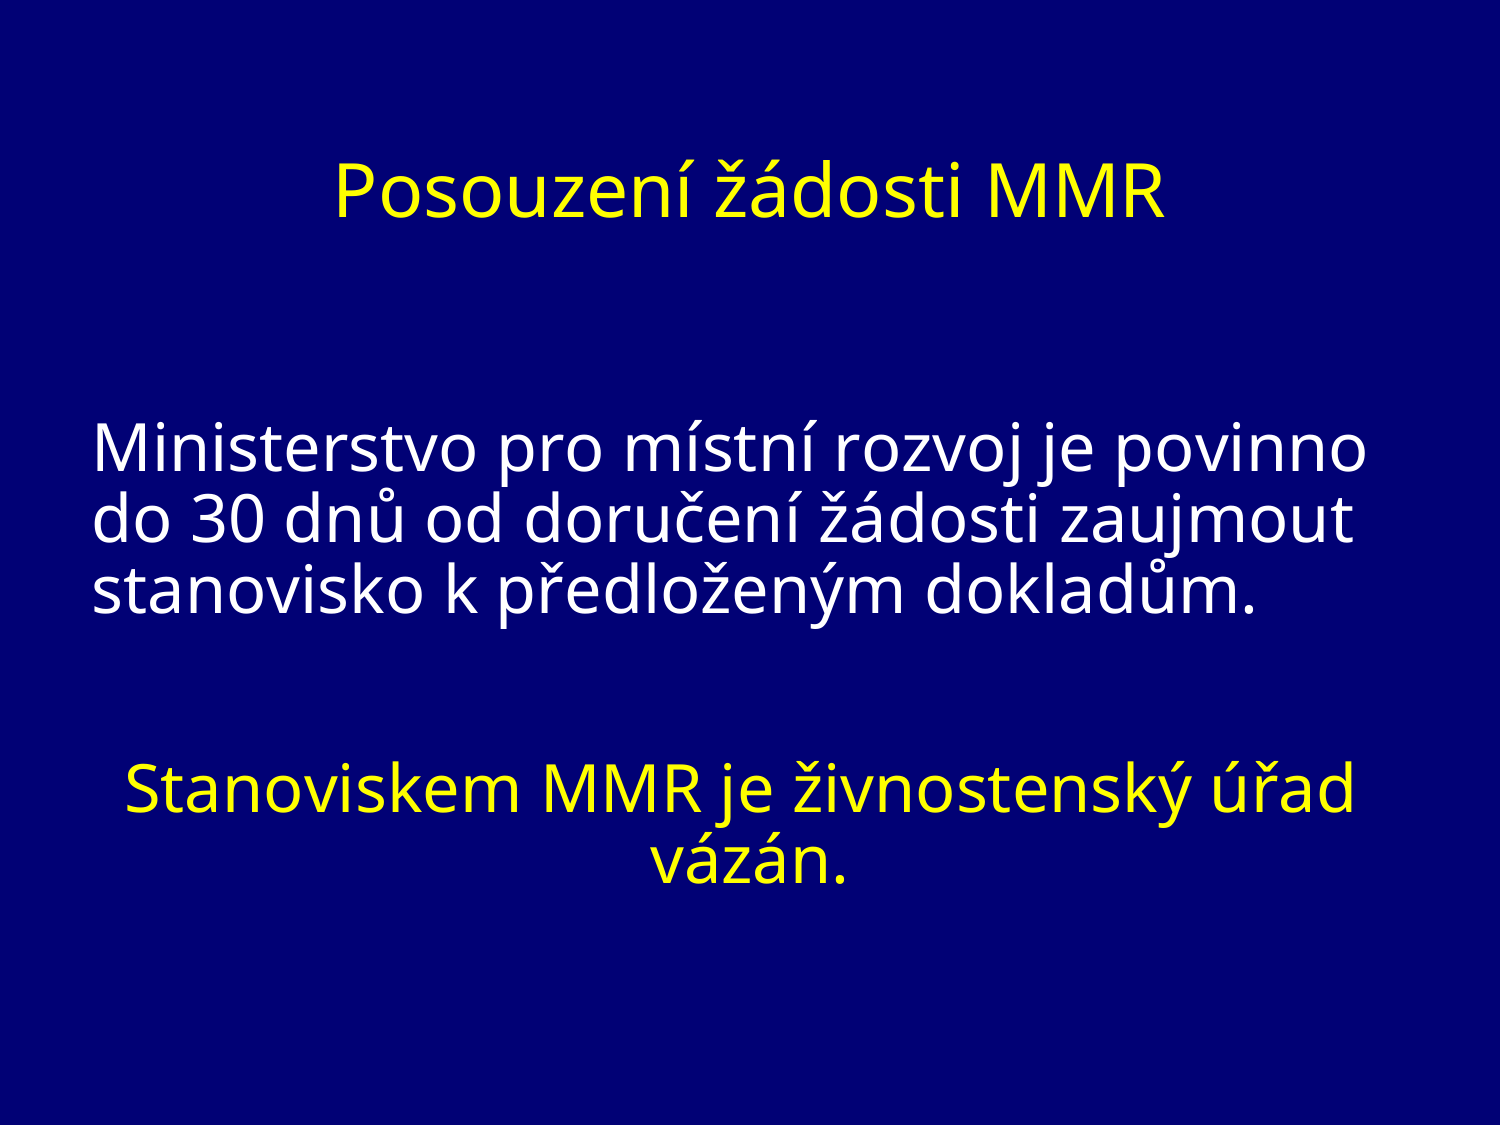

Posouzení žádosti MMR
Ministerstvo pro místní rozvoj je povinno
do 30 dnů od doručení žádosti zaujmout
stanovisko k předloženým dokladům.
Stanoviskem MMR je živnostenský úřad
vázán.